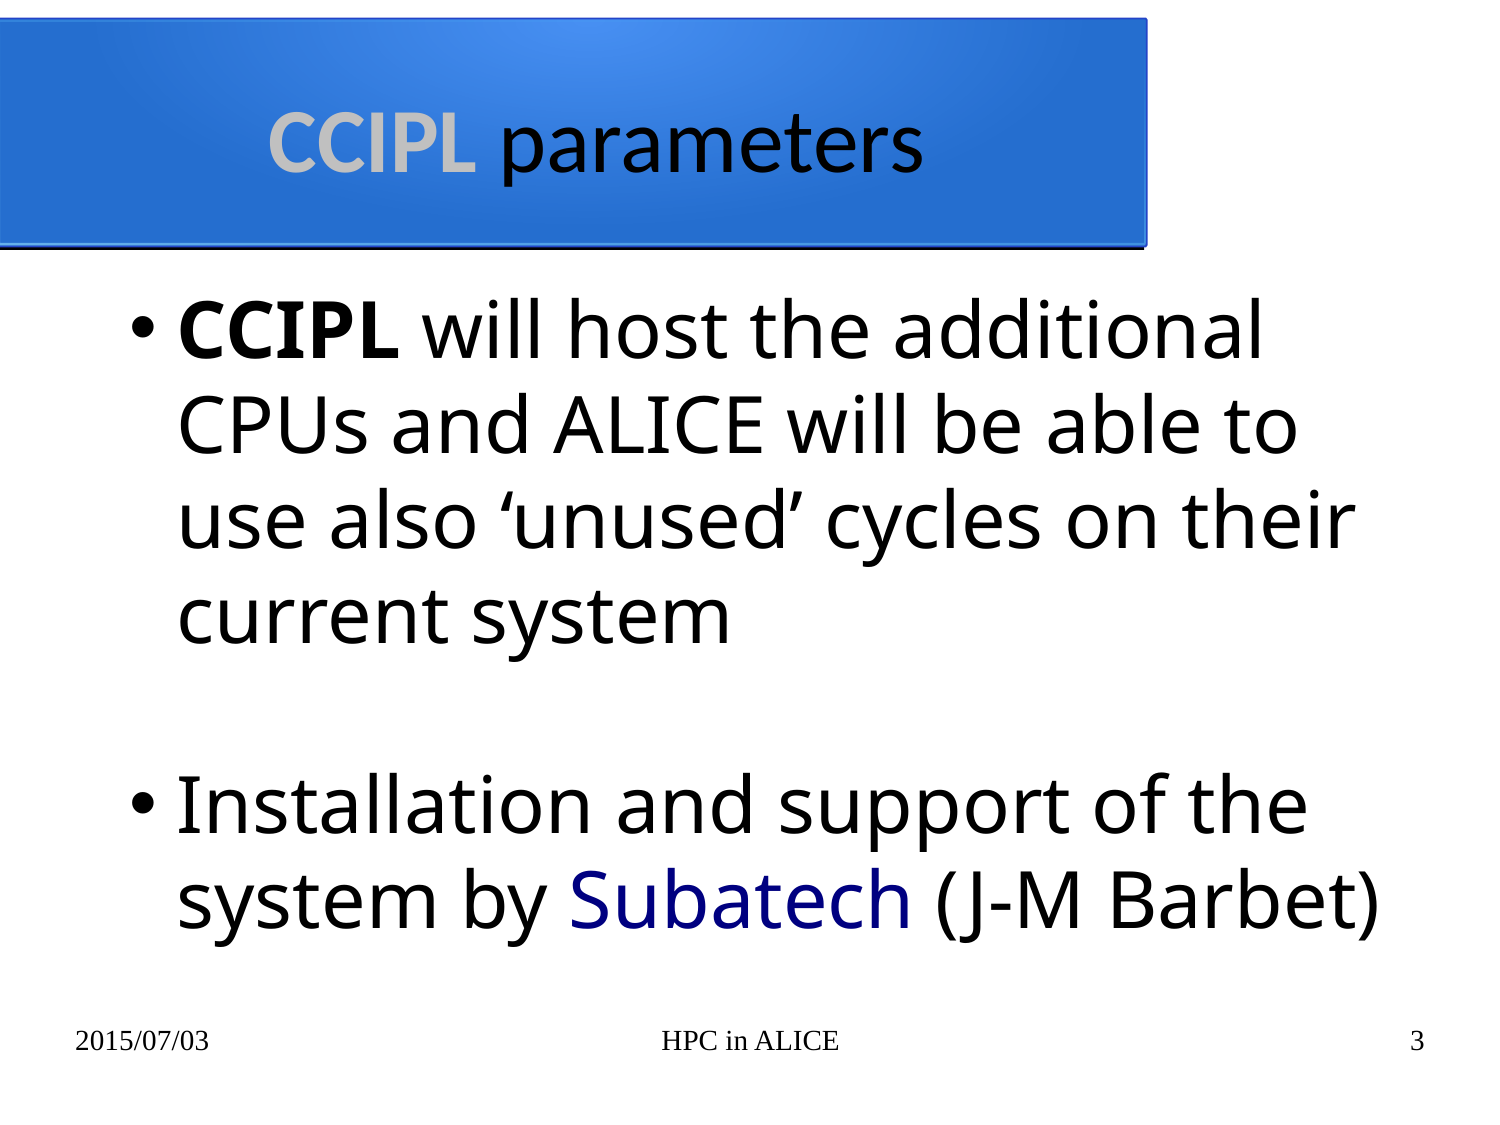

# CCIPL parameters
CCIPL will host the additional CPUs and ALICE will be able to use also ‘unused’ cycles on their current system
Installation and support of the system by Subatech (J-M Barbet)
2015/07/03
HPC in ALICE
3